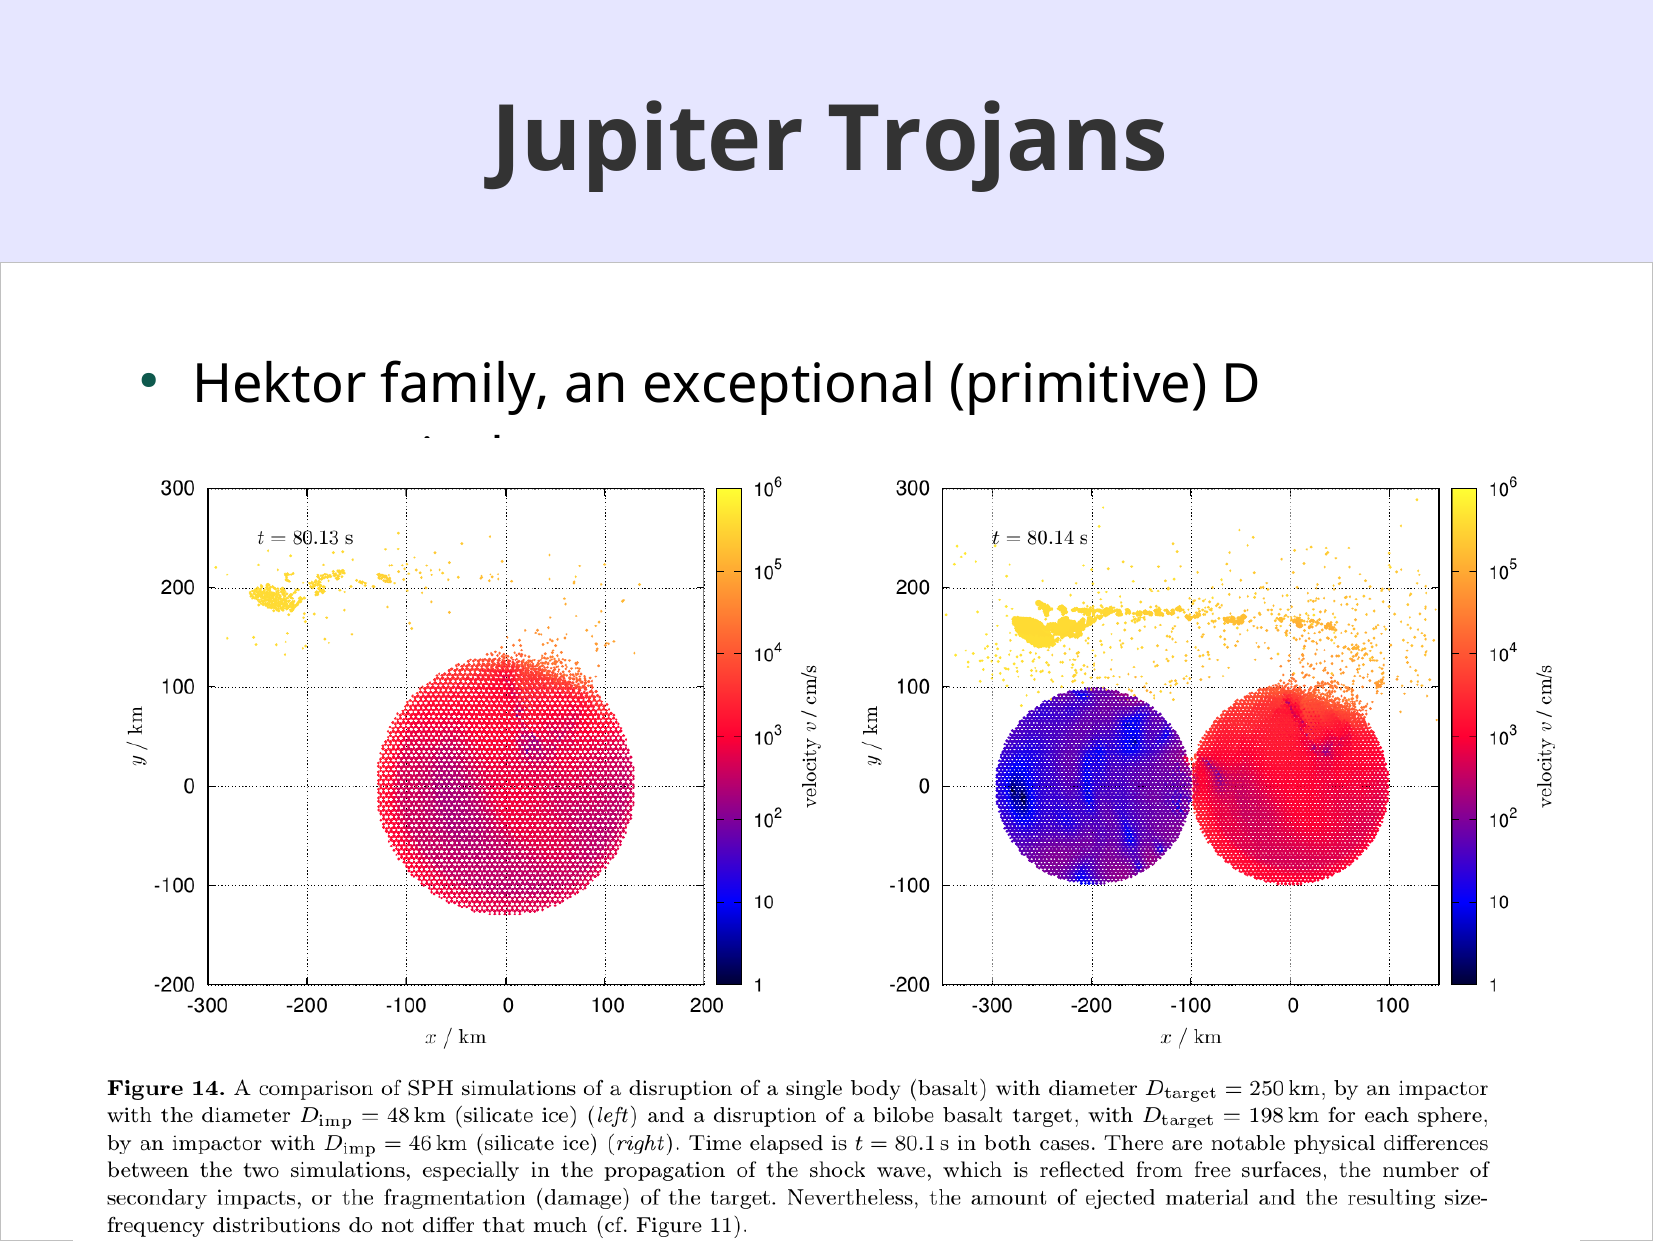

# Jupiter Trojans
Hektor family, an exceptional (primitive) D taxonomical type